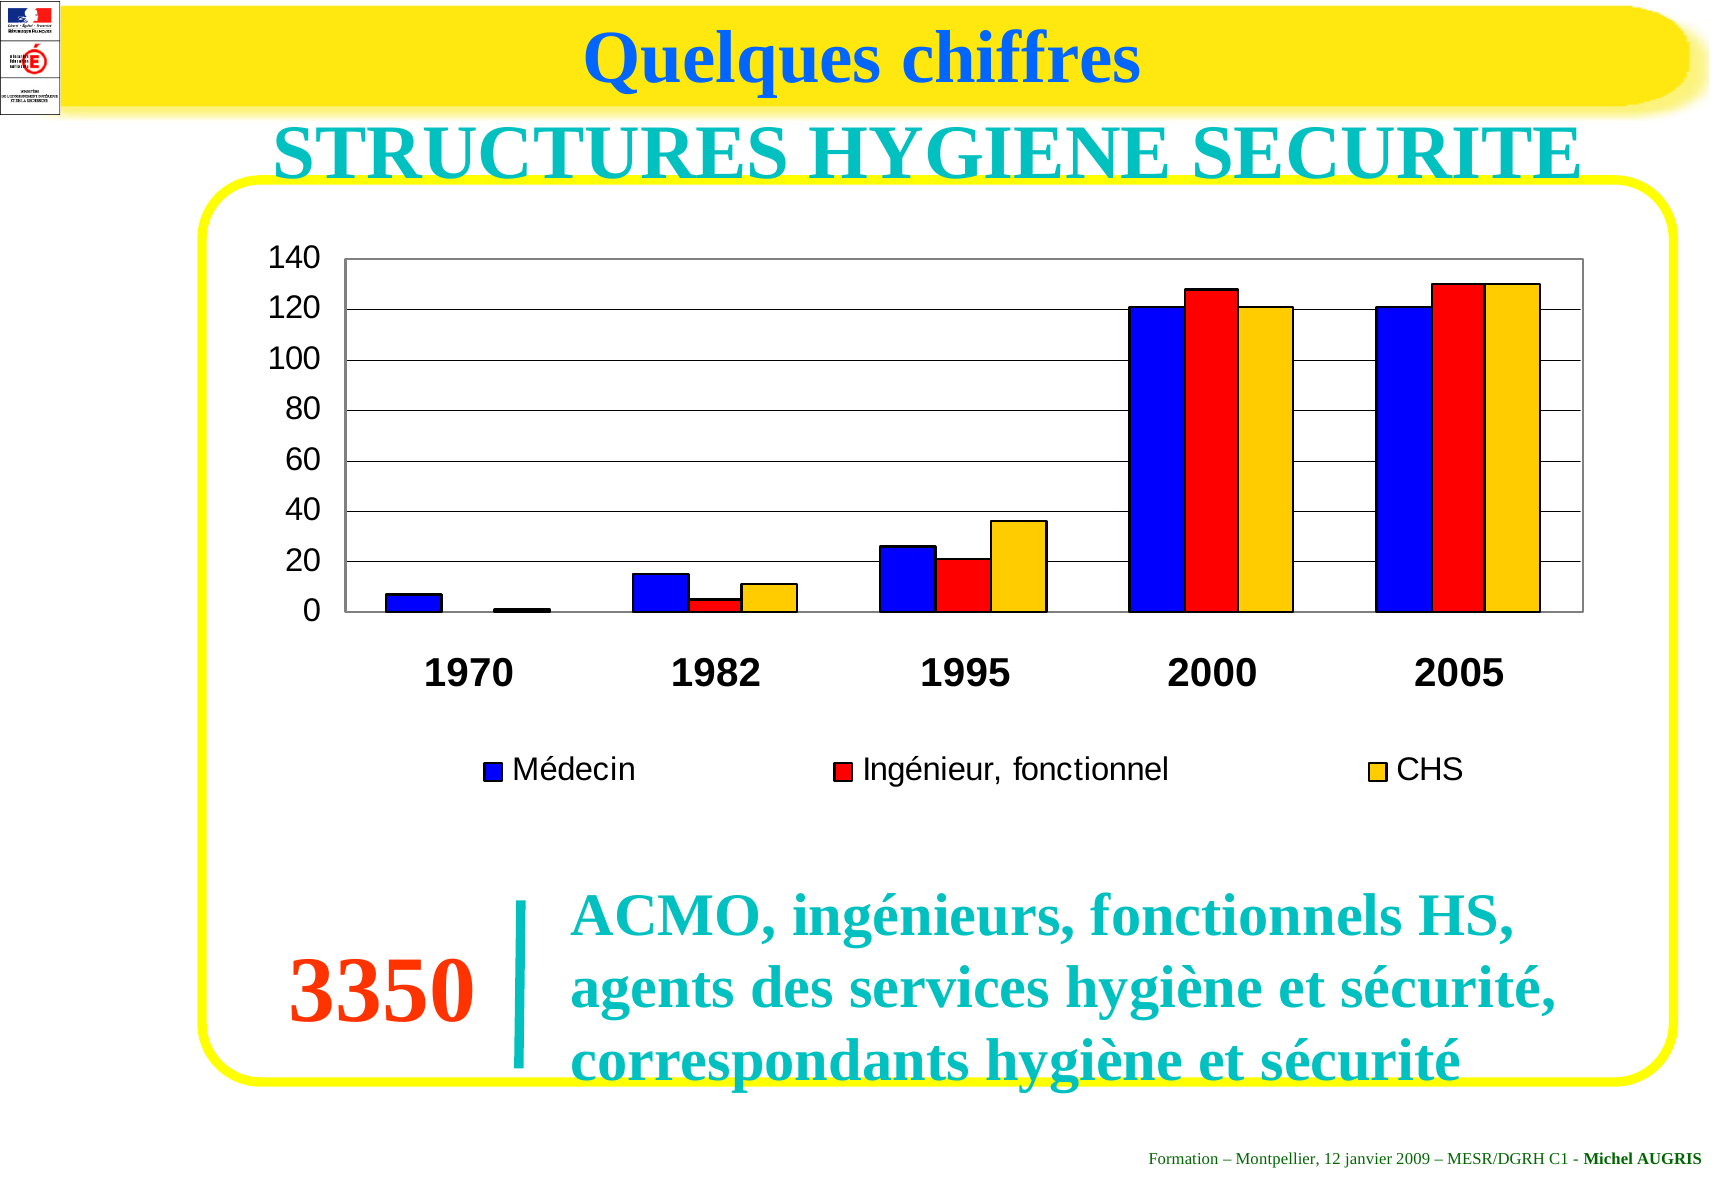

Quelques chiffres
STRUCTURES HYGIENE SECURITE
ACMO, ingénieurs, fonctionnels HS, agents des services hygiène et sécurité, correspondants hygiène et sécurité
3350